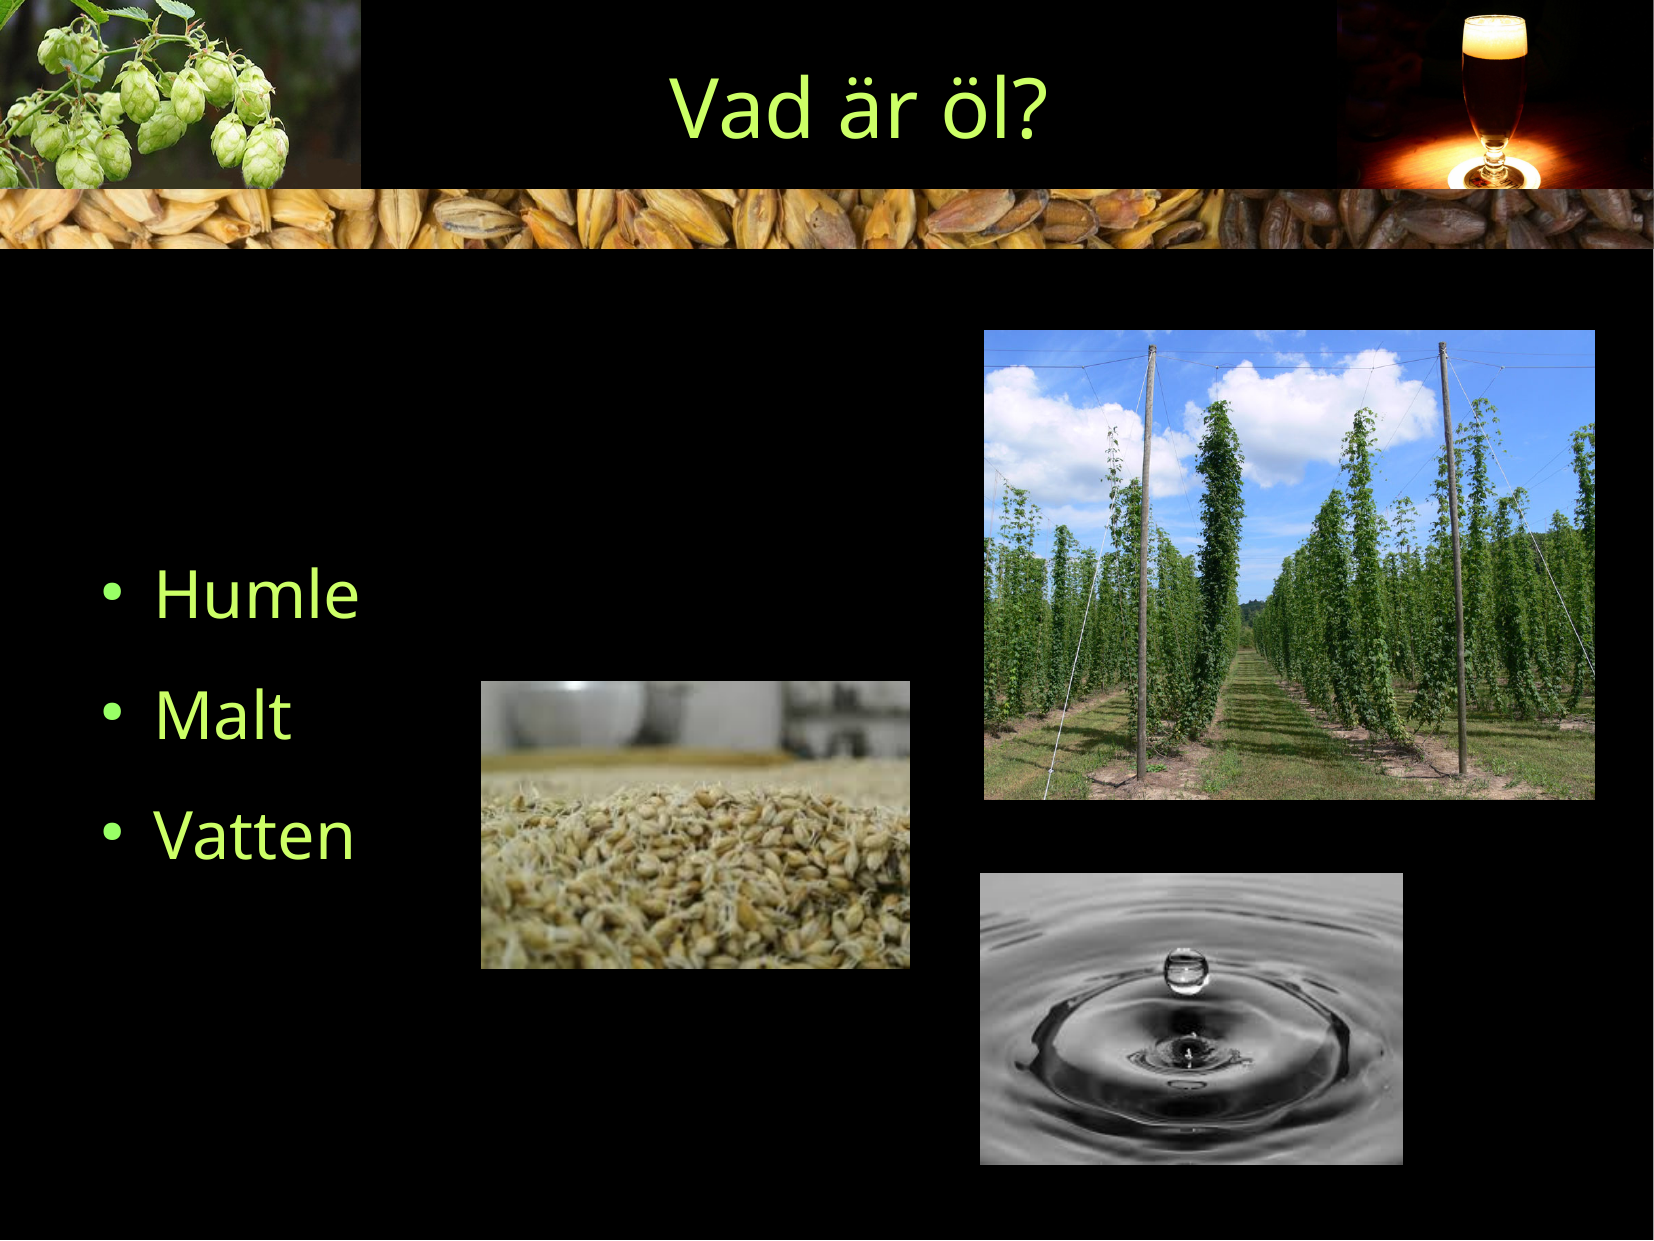

#
 Vad är öl?
Humle
Malt
Vatten